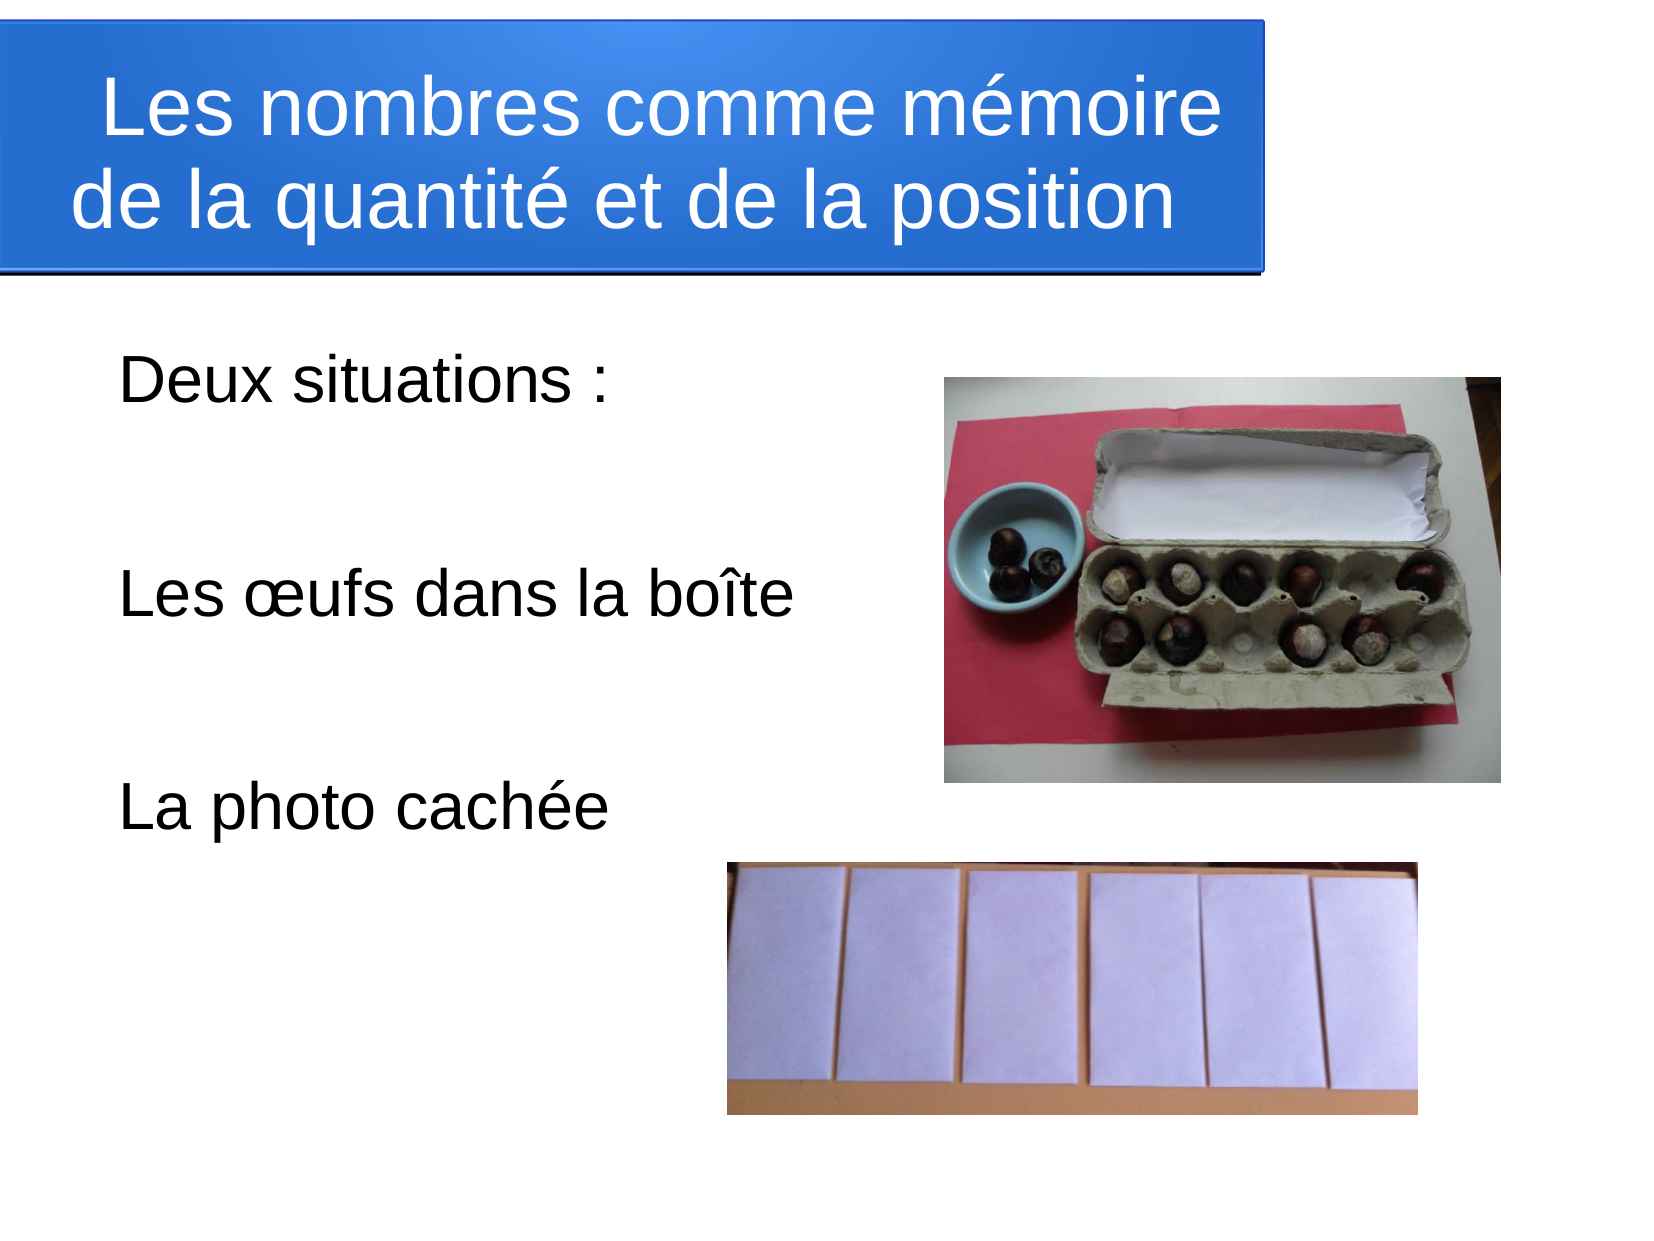

# Les nombres comme mémoire de la quantité et de la position
Deux situations :
Les œufs dans la boîte
La photo cachée